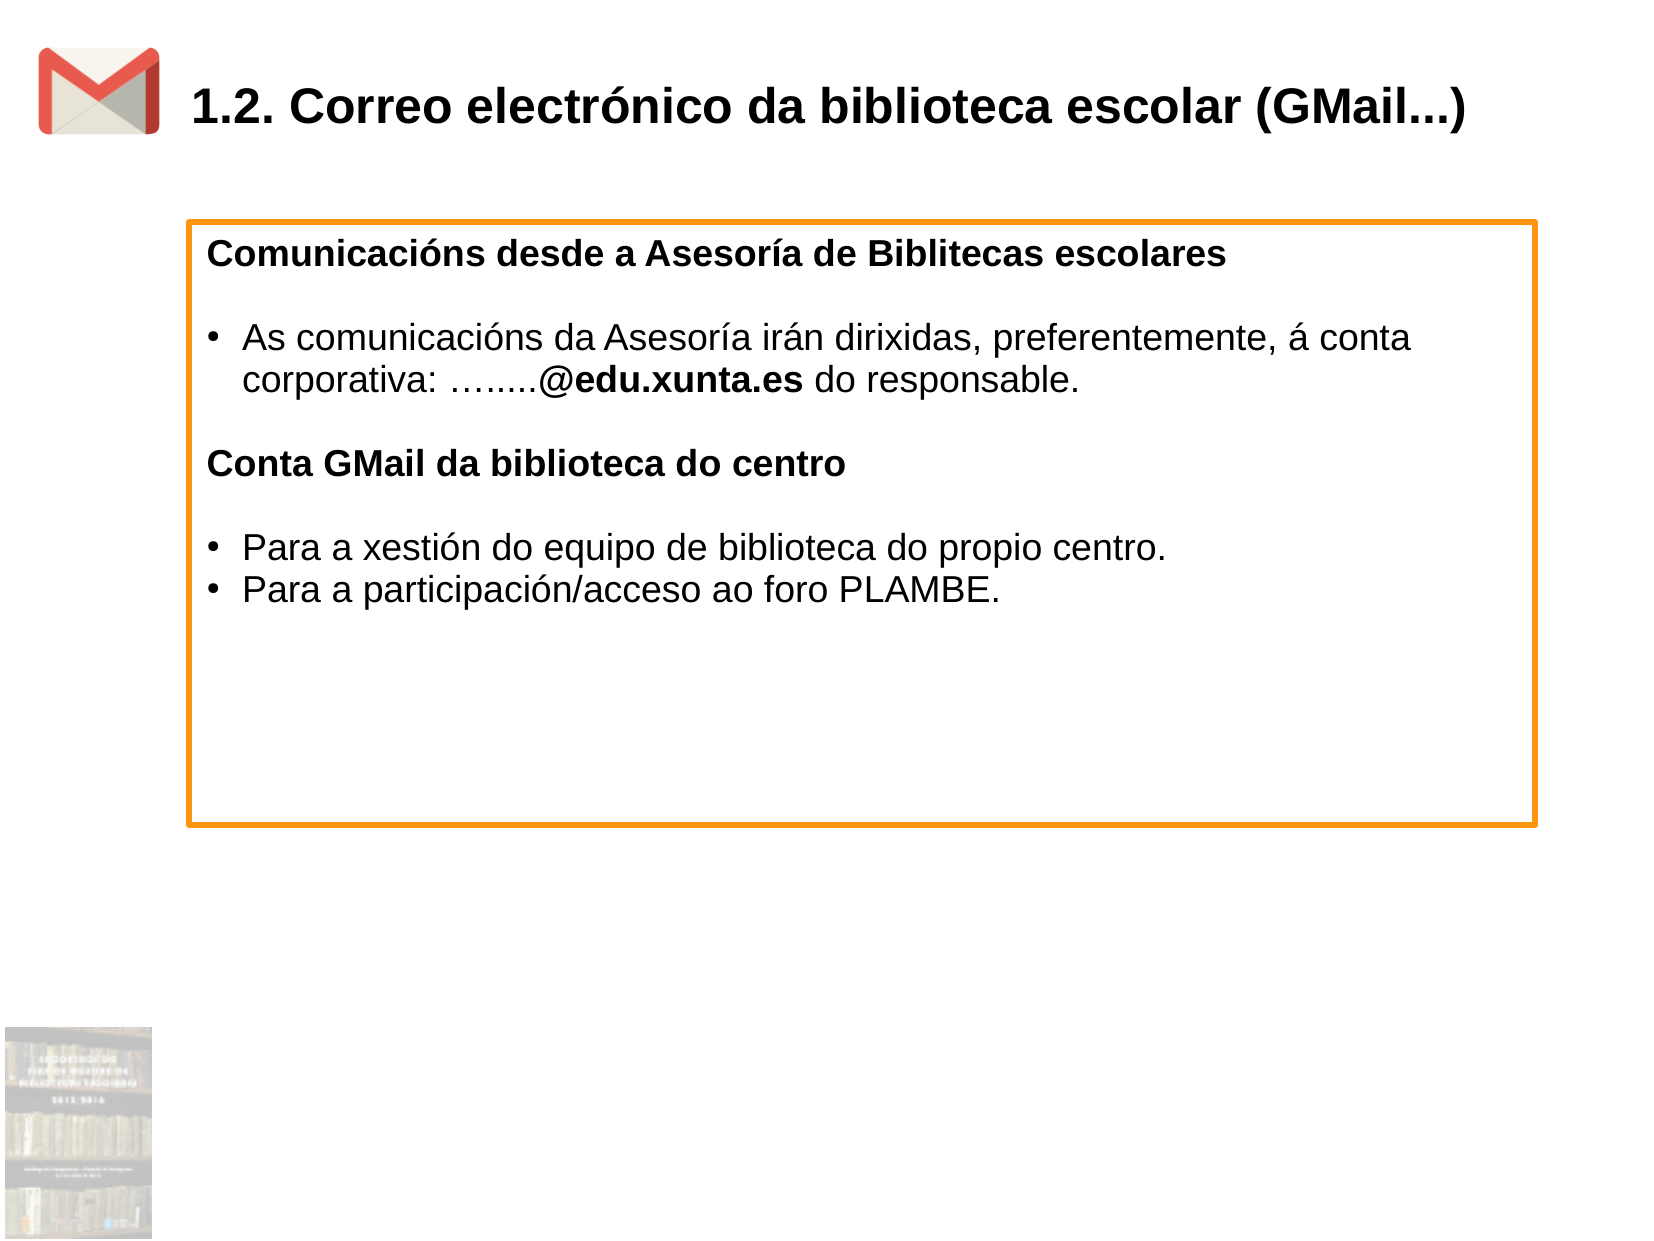

1.2. Correo electrónico da biblioteca escolar (GMail...)
Comunicacións desde a Asesoría de Biblitecas escolares
As comunicacións da Asesoría irán dirixidas, preferentemente, á conta corporativa: ….....@edu.xunta.es do responsable.
Conta GMail da biblioteca do centro
Para a xestión do equipo de biblioteca do propio centro.
Para a participación/acceso ao foro PLAMBE.